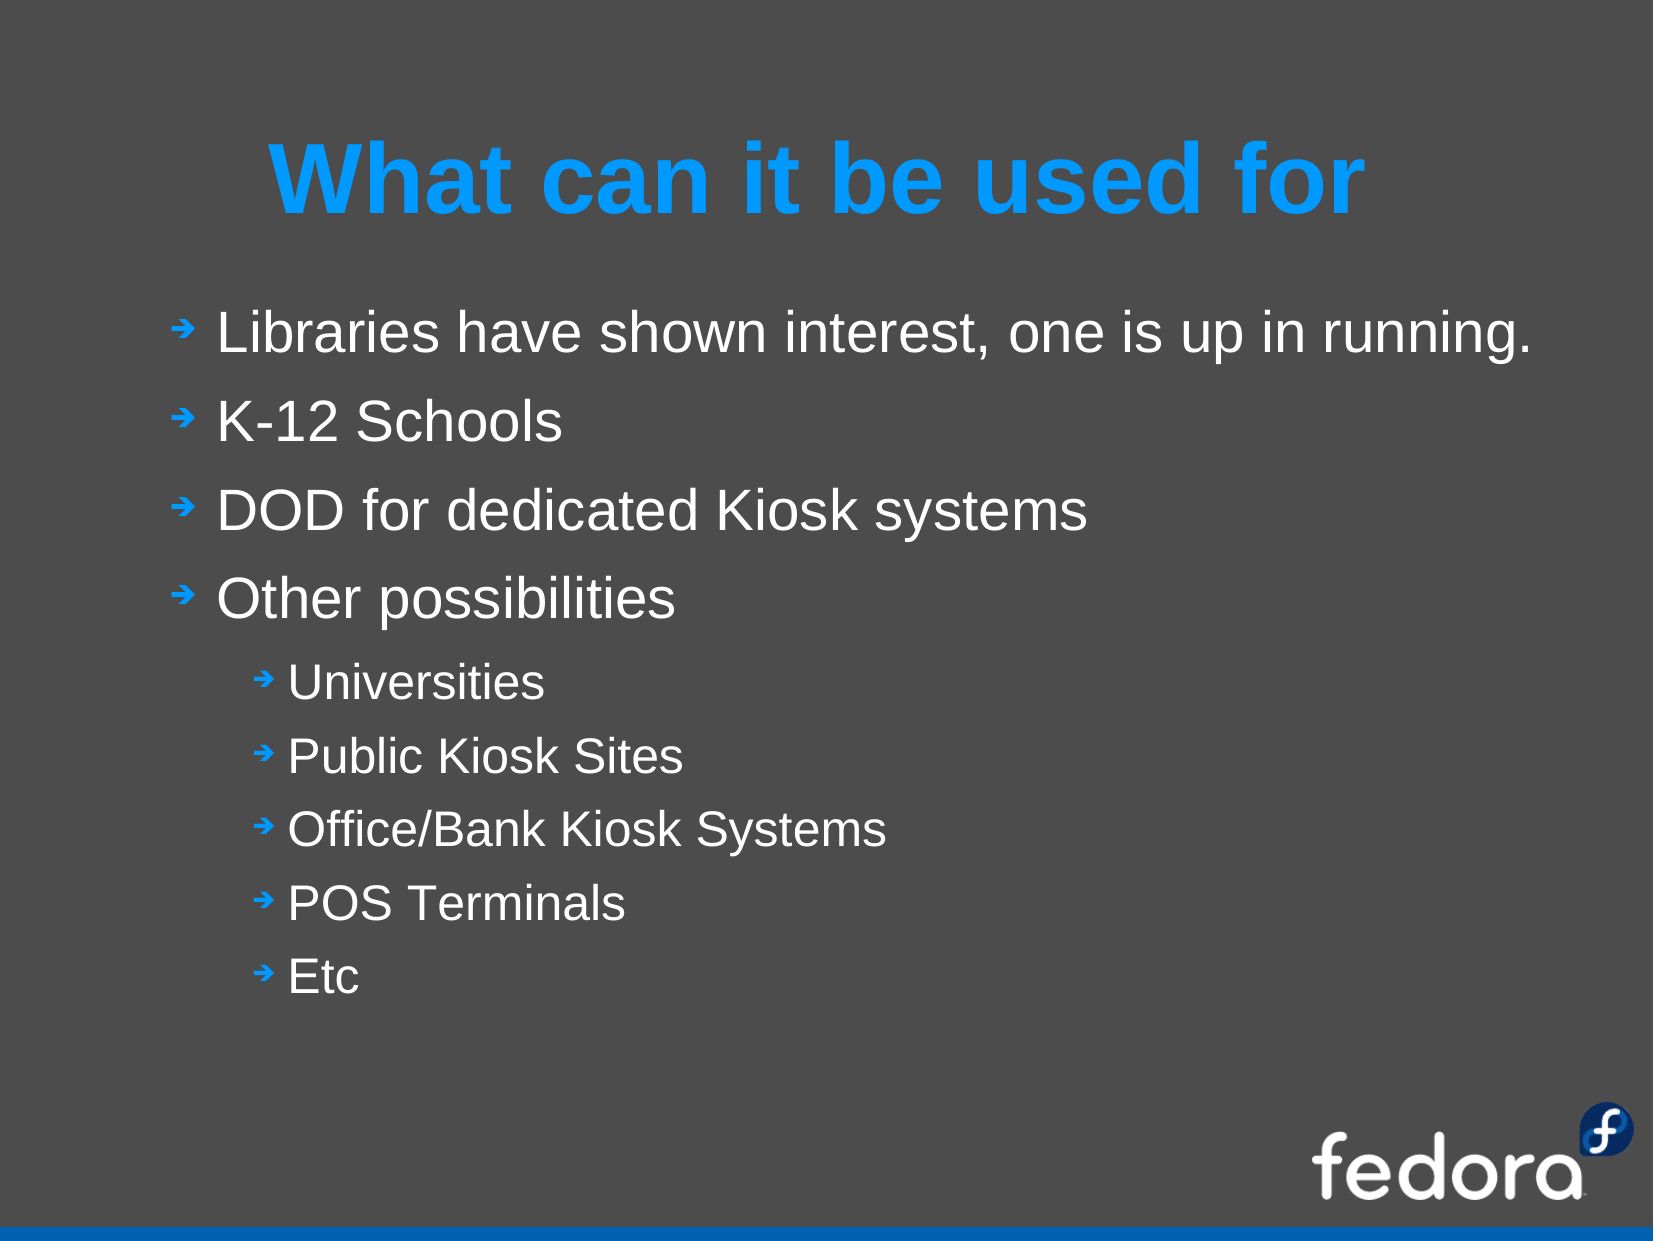

# What can it be used for
Libraries have shown interest, one is up in running.
K-12 Schools
DOD for dedicated Kiosk systems
Other possibilities
Universities
Public Kiosk Sites
Office/Bank Kiosk Systems
POS Terminals
Etc